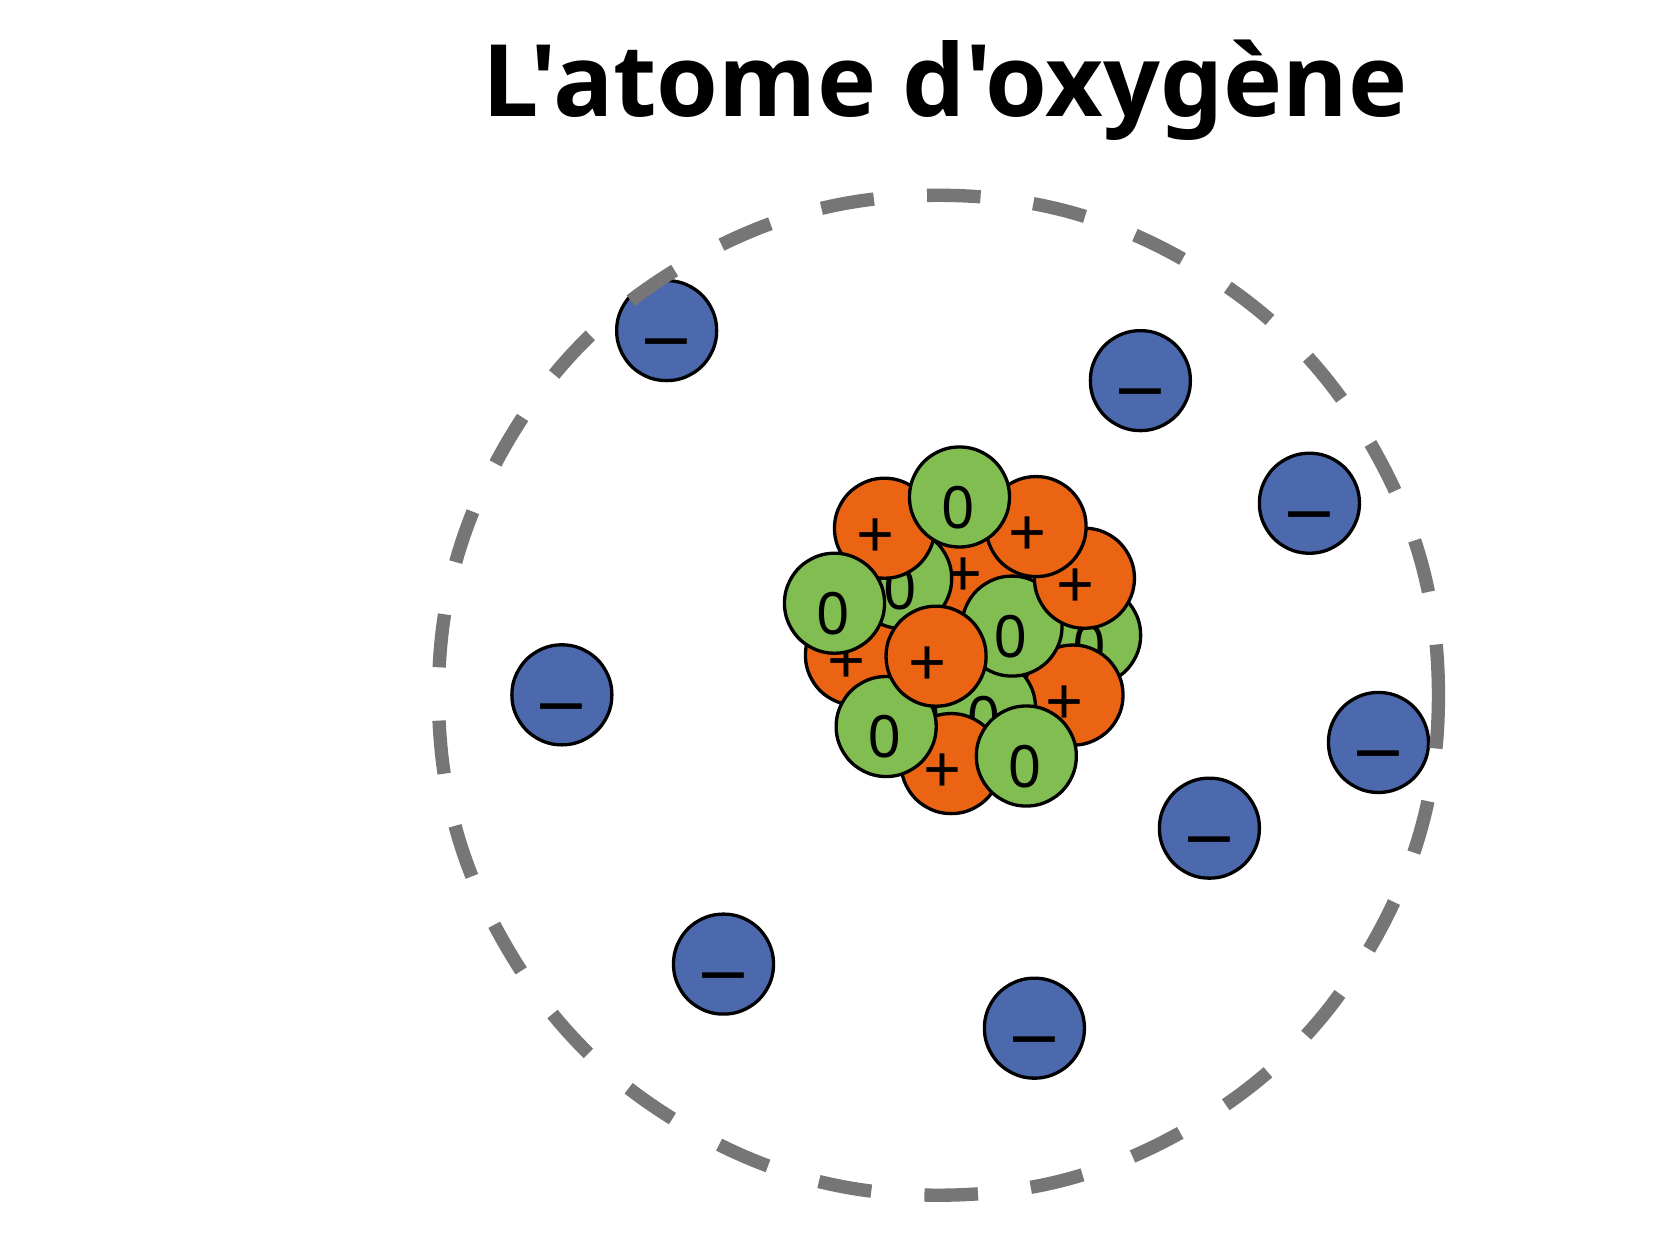

L'atome d'oxygène
#
−
−
−
0
+
+
+
+
0
0
0
0
+
+
+
−
0
0
−
+
0
−
−
−